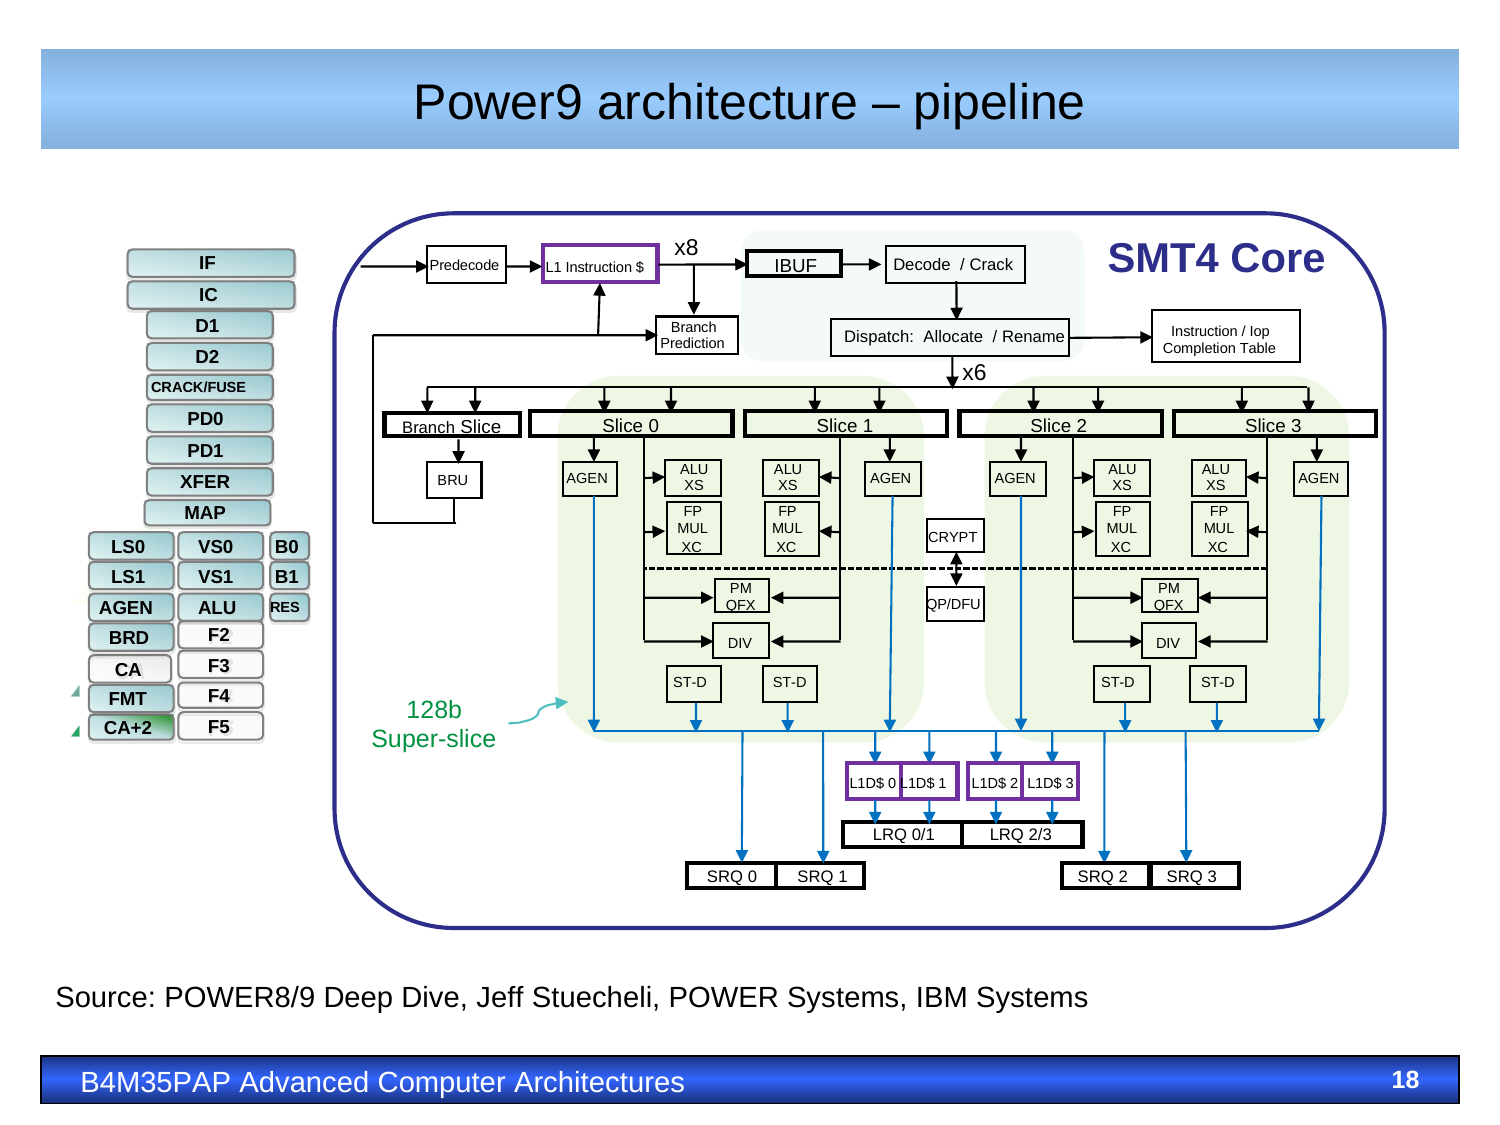

# Power9 architecture – pipeline
SMT4 Core
x8
IF
IBUF
Decode / Crack
Predecode
L1 Instruction $
IC
D1
Branch
Instruction / Iop
Dispatch: Allocate / Rename
Prediction
Completion Table
D2
x6
CRACK/FUSE
PD0
Slice 0
Slice 1
Slice 2
Slice 3
Slice
Branch
PD1
ALU
ALU
ALU
ALU
AGEN
AGEN
AGEN
AGEN
XFER
BRU
XS
XS
XS
XS
MAP
FP
FP
FP
FP
MUL
MUL
MUL
MUL
CRYPT
LS0
VS0
B0
XC
XC
XC
XC
LS1
VS1
B1
PM
PM
QP/DFU
AGEN
ALU
QFX
QFX
RES
F2
BRD
DIV
DIV
F3
CA
ST-D
ST-D
ST-D
ST-D
F4
FMT
128b
F5
CA+2
Super-slice
L1D$ 0 L1D$ 1
L1D$ 3
L1D$ 2
LRQ 0/1
LRQ 2/3
SRQ 0
SRQ 1
SRQ 2
SRQ 3
Source: POWER8/9 Deep Dive, Jeff Stuecheli, POWER Systems, IBM Systems